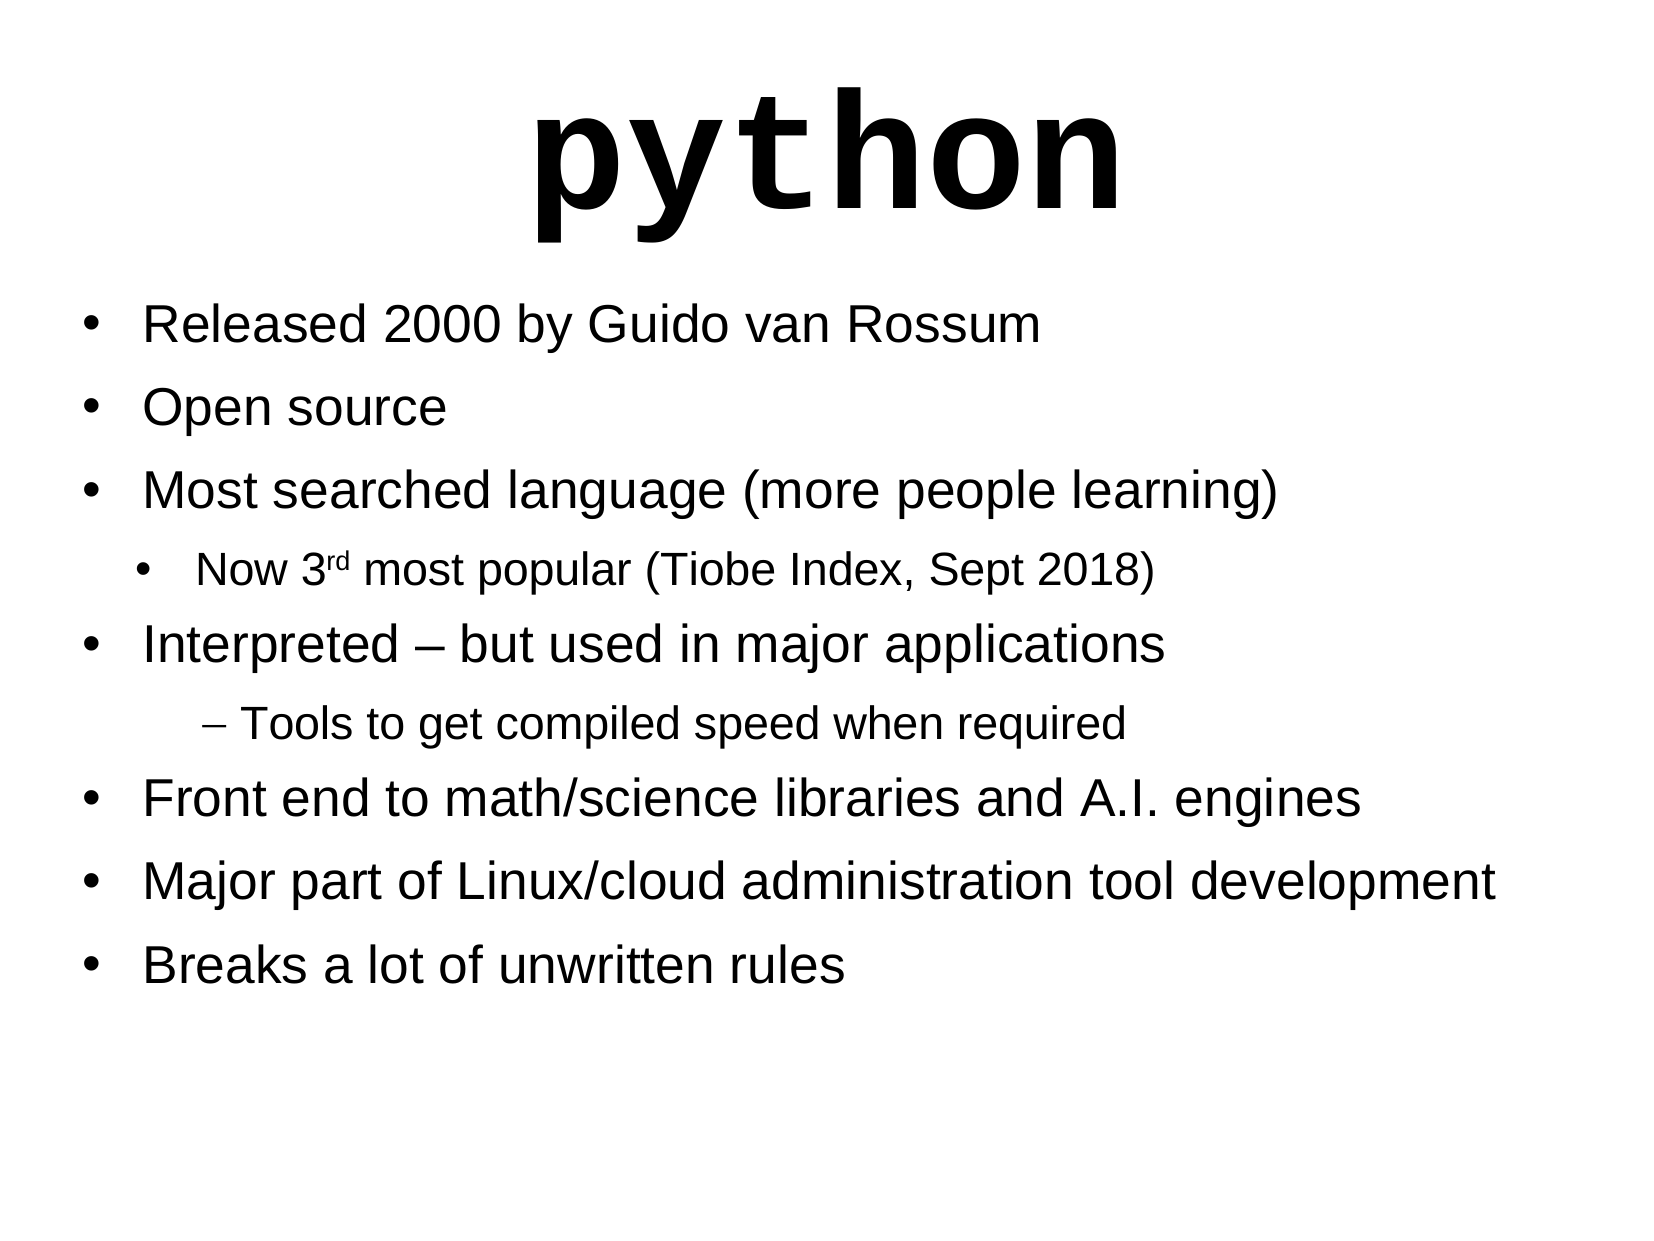

# python
Released 2000 by Guido van Rossum
Open source
Most searched language (more people learning)
Now 3rd most popular (Tiobe Index, Sept 2018)
Interpreted – but used in major applications
Tools to get compiled speed when required
Front end to math/science libraries and A.I. engines
Major part of Linux/cloud administration tool development
Breaks a lot of unwritten rules